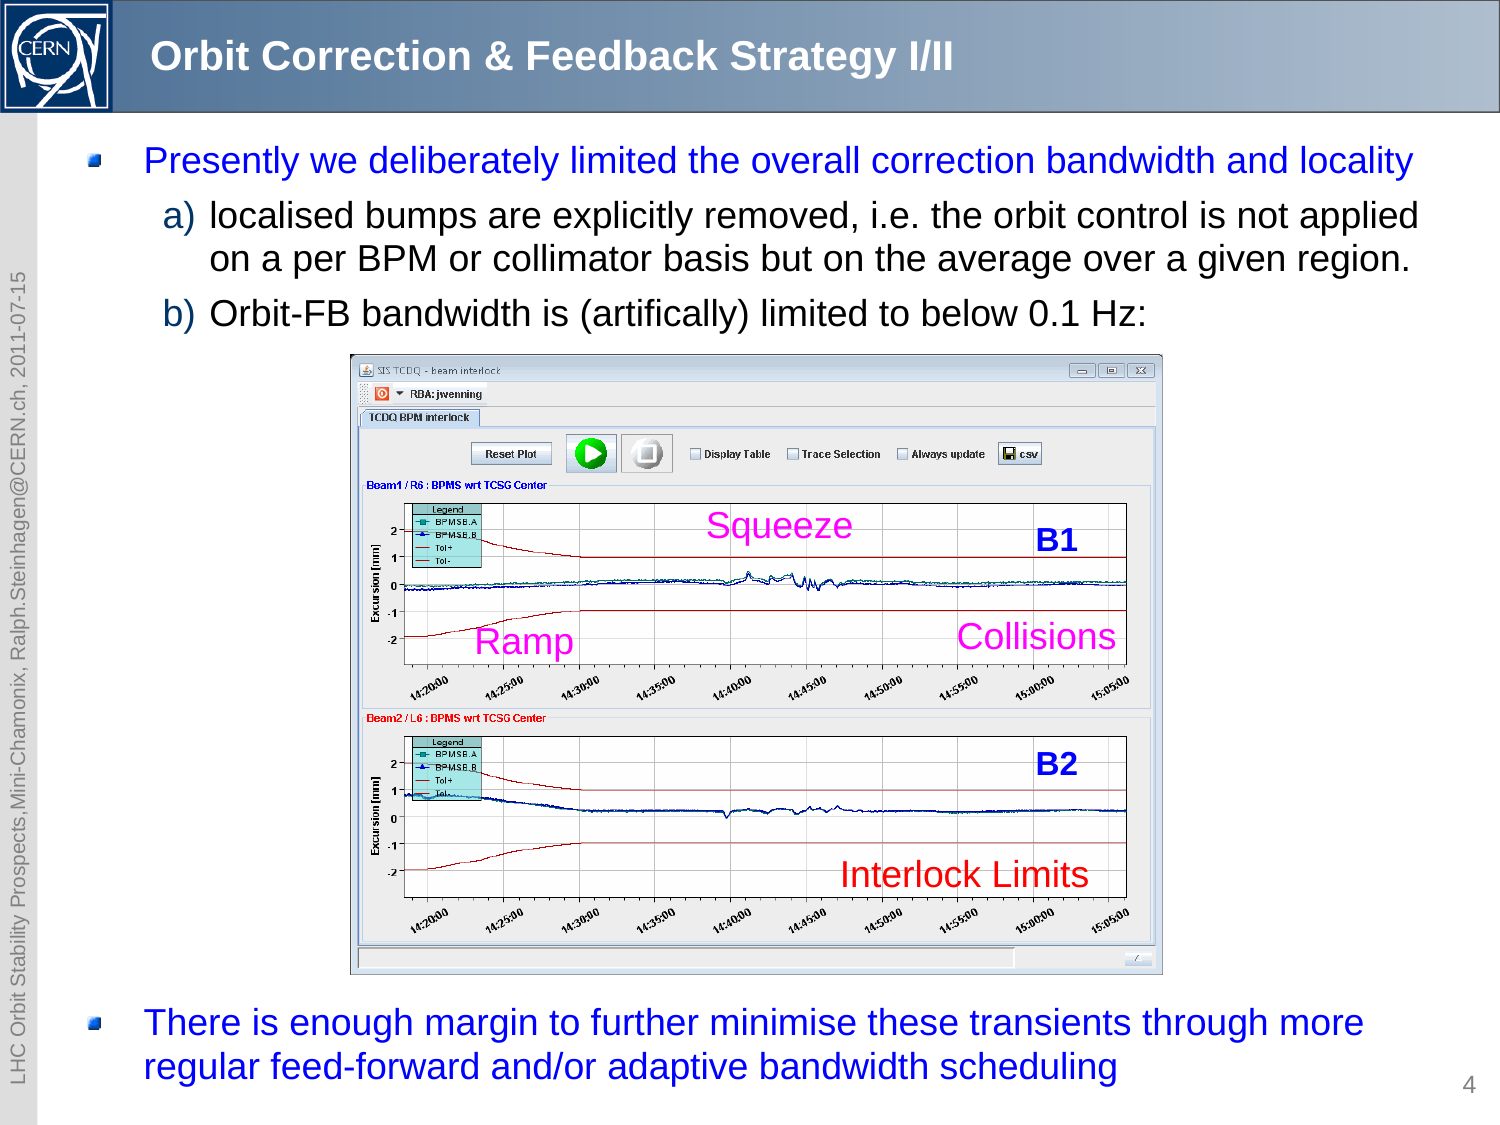

# Orbit Correction & Feedback Strategy I/II
Presently we deliberately limited the overall correction bandwidth and locality
localised bumps are explicitly removed, i.e. the orbit control is not applied on a per BPM or collimator basis but on the average over a given region.
Orbit-FB bandwidth is (artifically) limited to below 0.1 Hz:
There is enough margin to further minimise these transients through more regular feed-forward and/or adaptive bandwidth scheduling
Squeeze
B1
Collisions
Ramp
B2
Interlock Limits